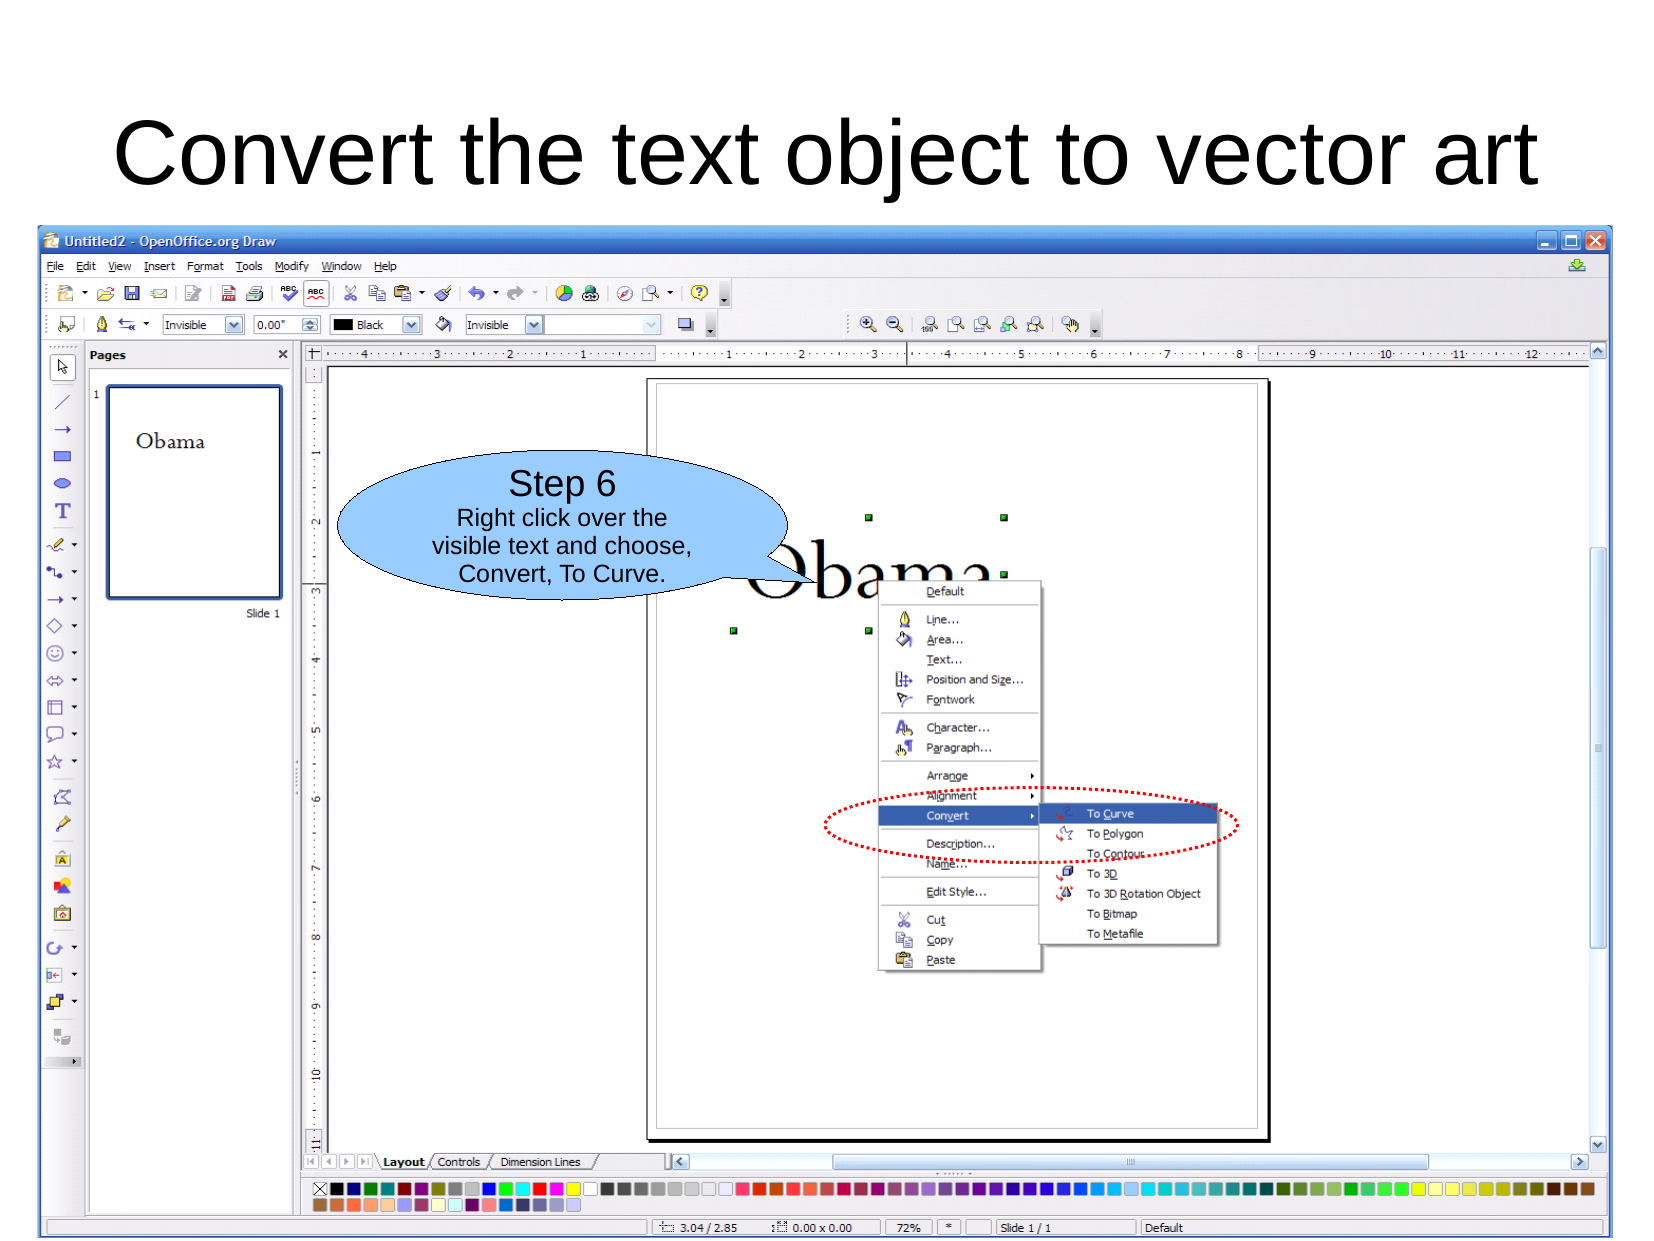

# Convert the text object to vector art
Step 6
Right click over the visible text and choose, Convert, To Curve.